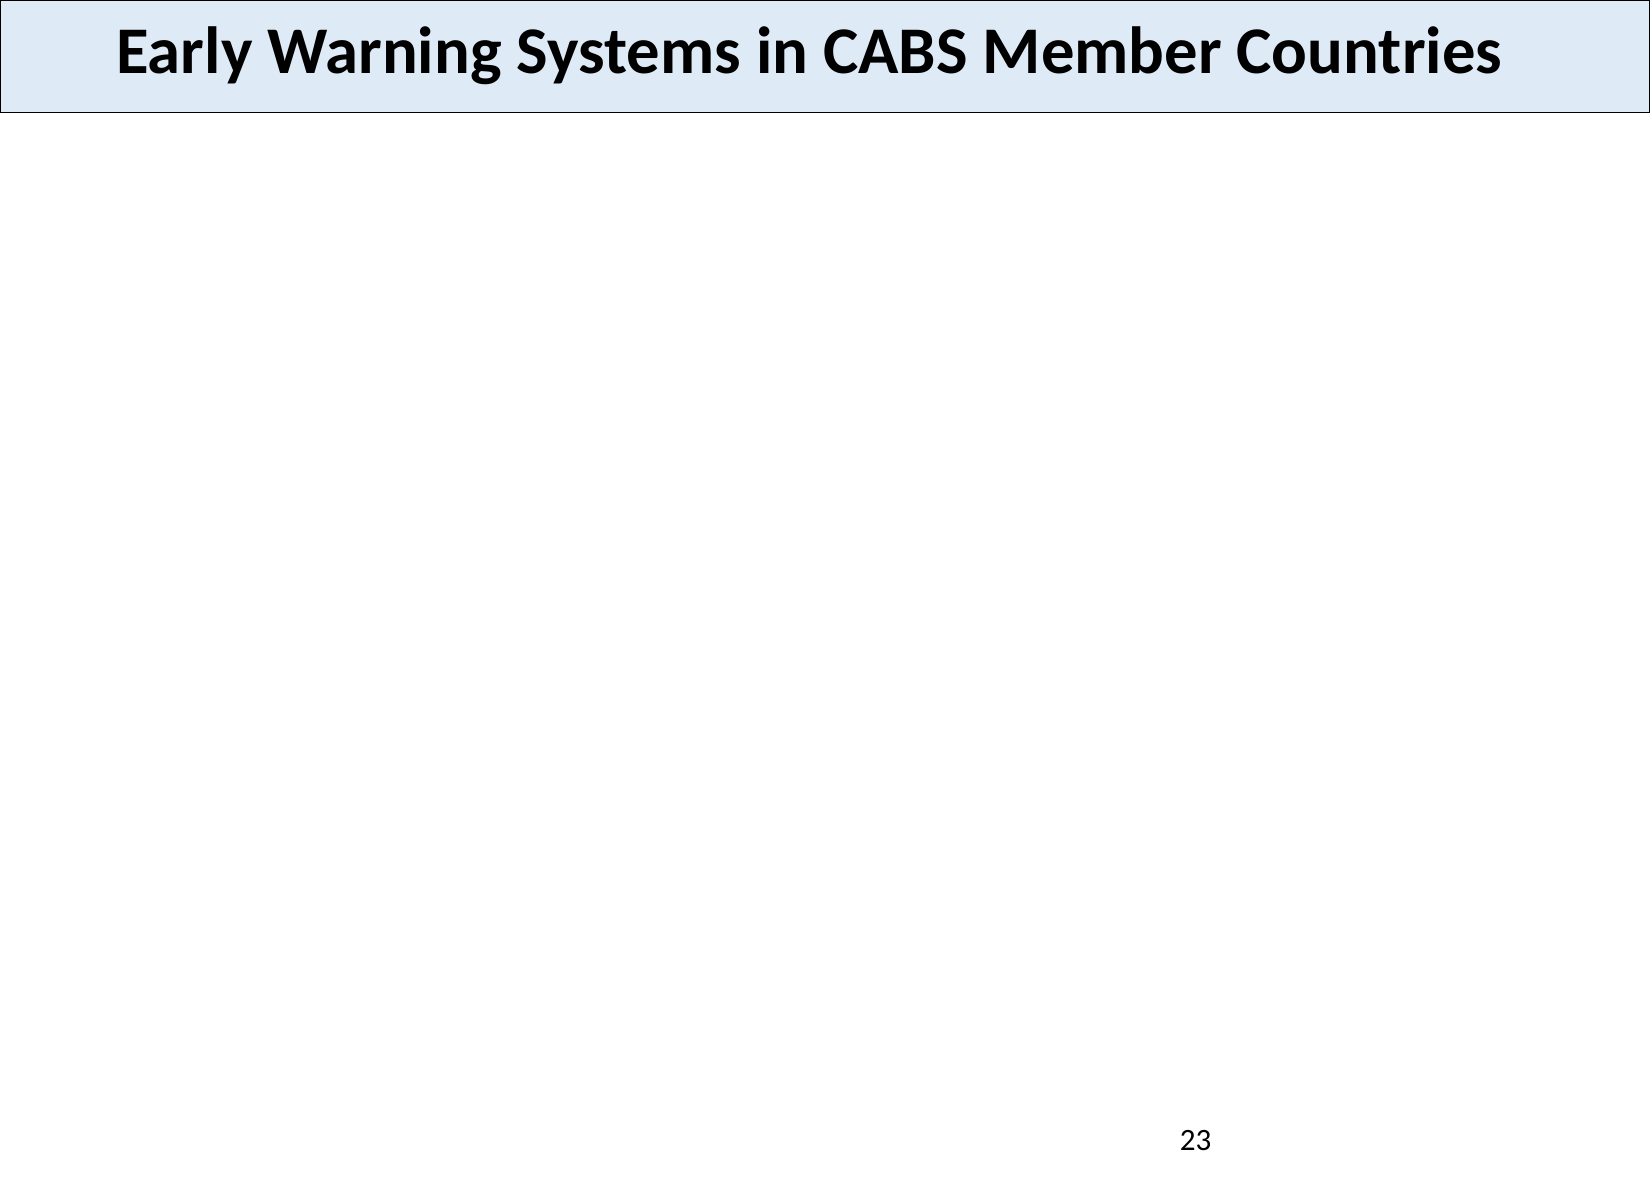

# Early Warning Systems in CABS Member Countries